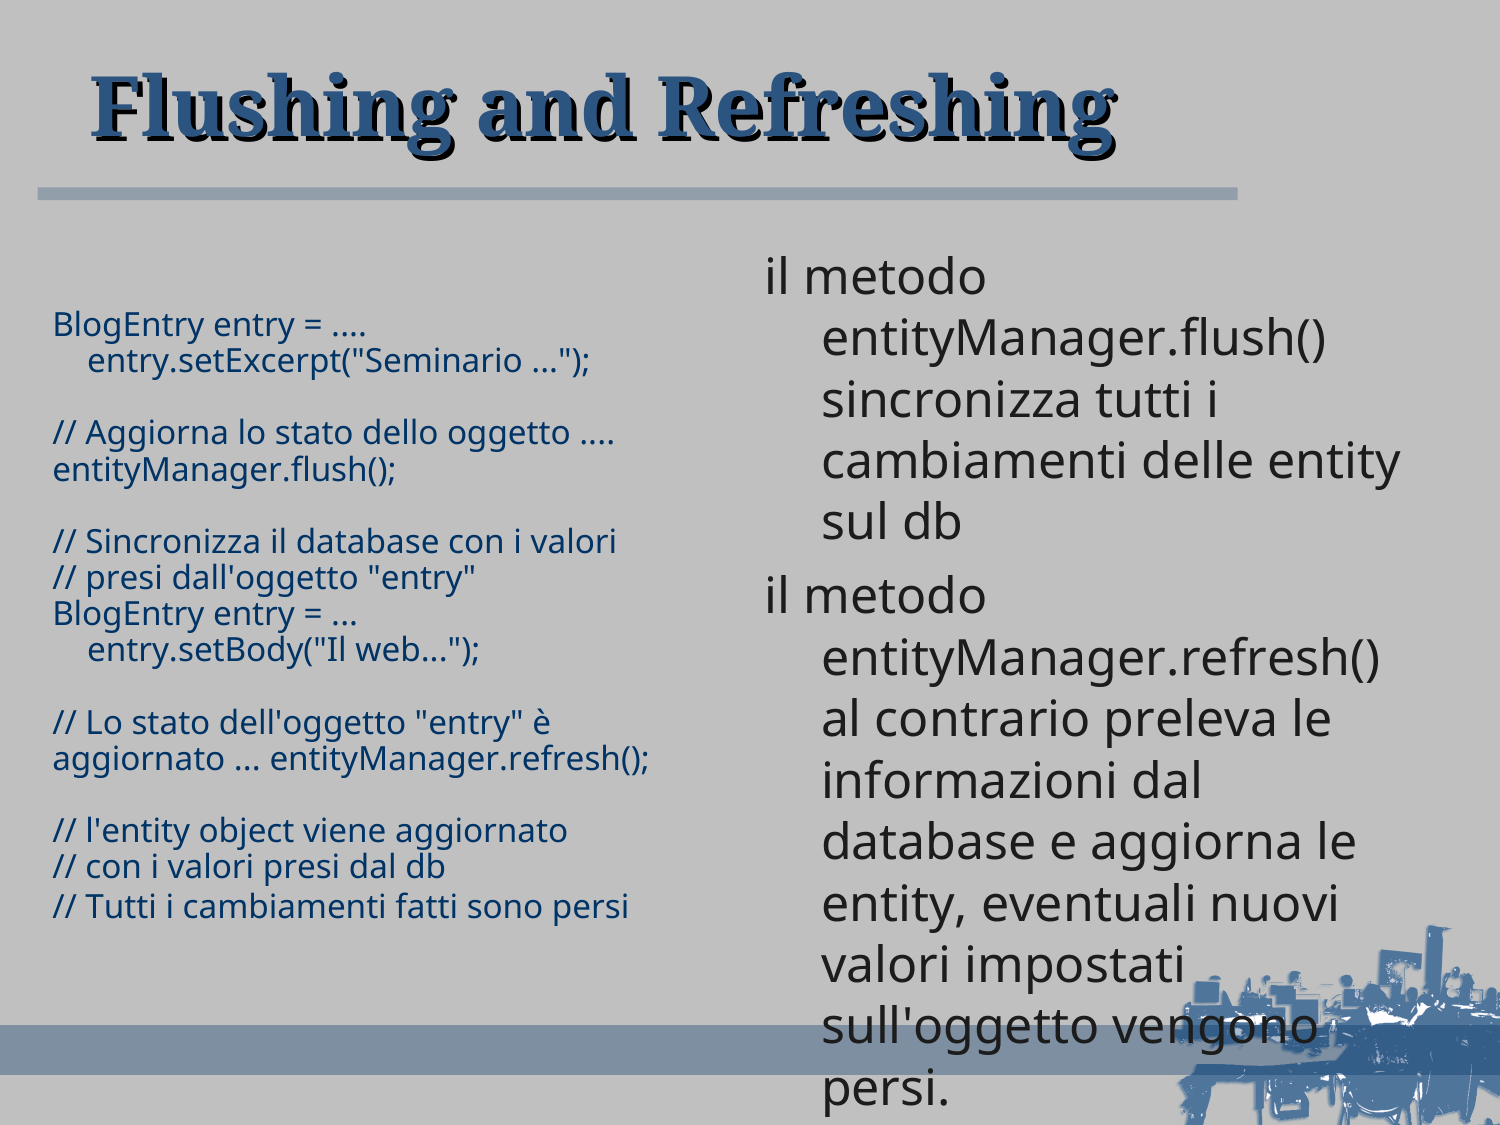

# Flushing and Refreshing
il metodo entityManager.flush() sincronizza tutti i cambiamenti delle entity sul db
il metodo entityManager.refresh() al contrario preleva le informazioni dal database e aggiorna le entity, eventuali nuovi valori impostati sull'oggetto vengono persi.
BlogEntry entry = ....
 entry.setExcerpt("Seminario ...");
// Aggiorna lo stato dello oggetto .... entityManager.flush();
// Sincronizza il database con i valori
// presi dall'oggetto "entry"
BlogEntry entry = ...
 entry.setBody("Il web...");
// Lo stato dell'oggetto "entry" è aggiornato ... entityManager.refresh();
// l'entity object viene aggiornato
// con i valori presi dal db
// Tutti i cambiamenti fatti sono persi